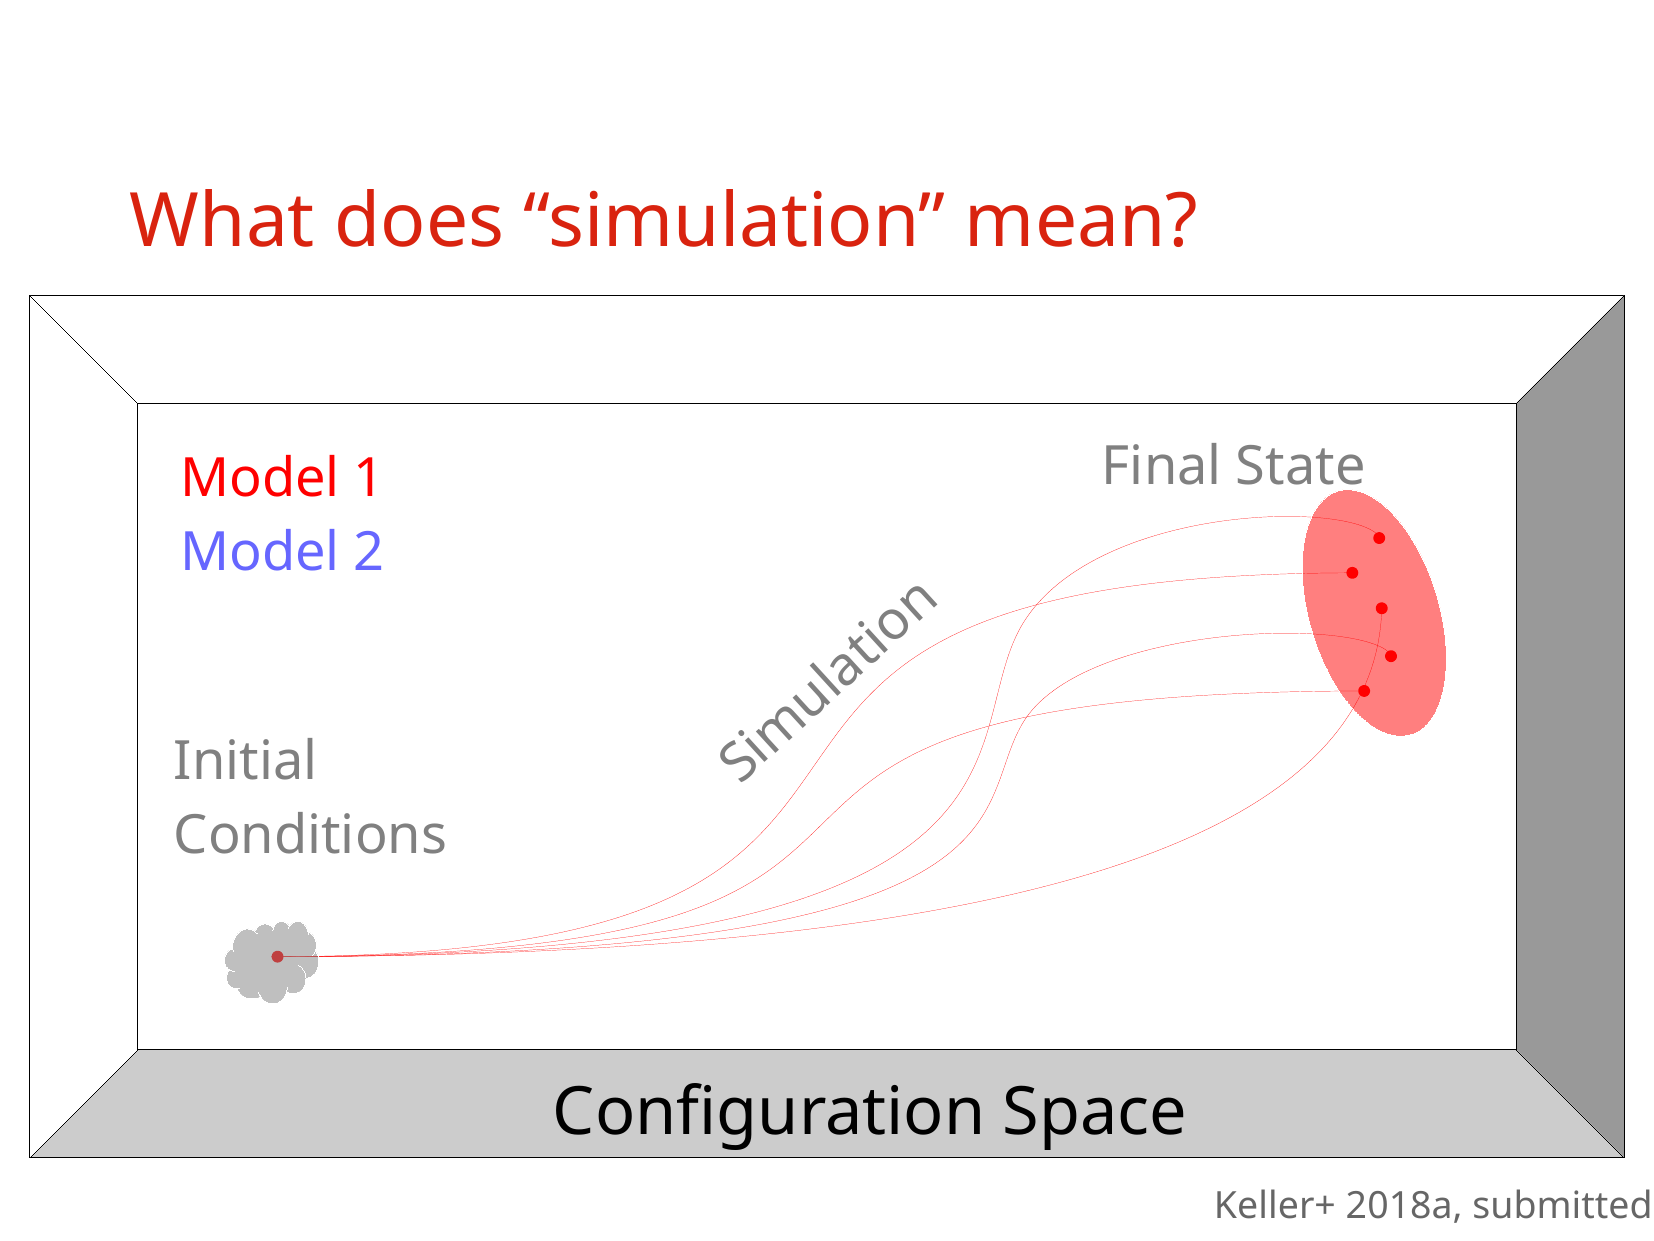

# What does “simulation” mean?
Final State
Model 1
Model 2
Simulation
Initial
Conditions
Configuration Space
Keller+ 2018a, submitted